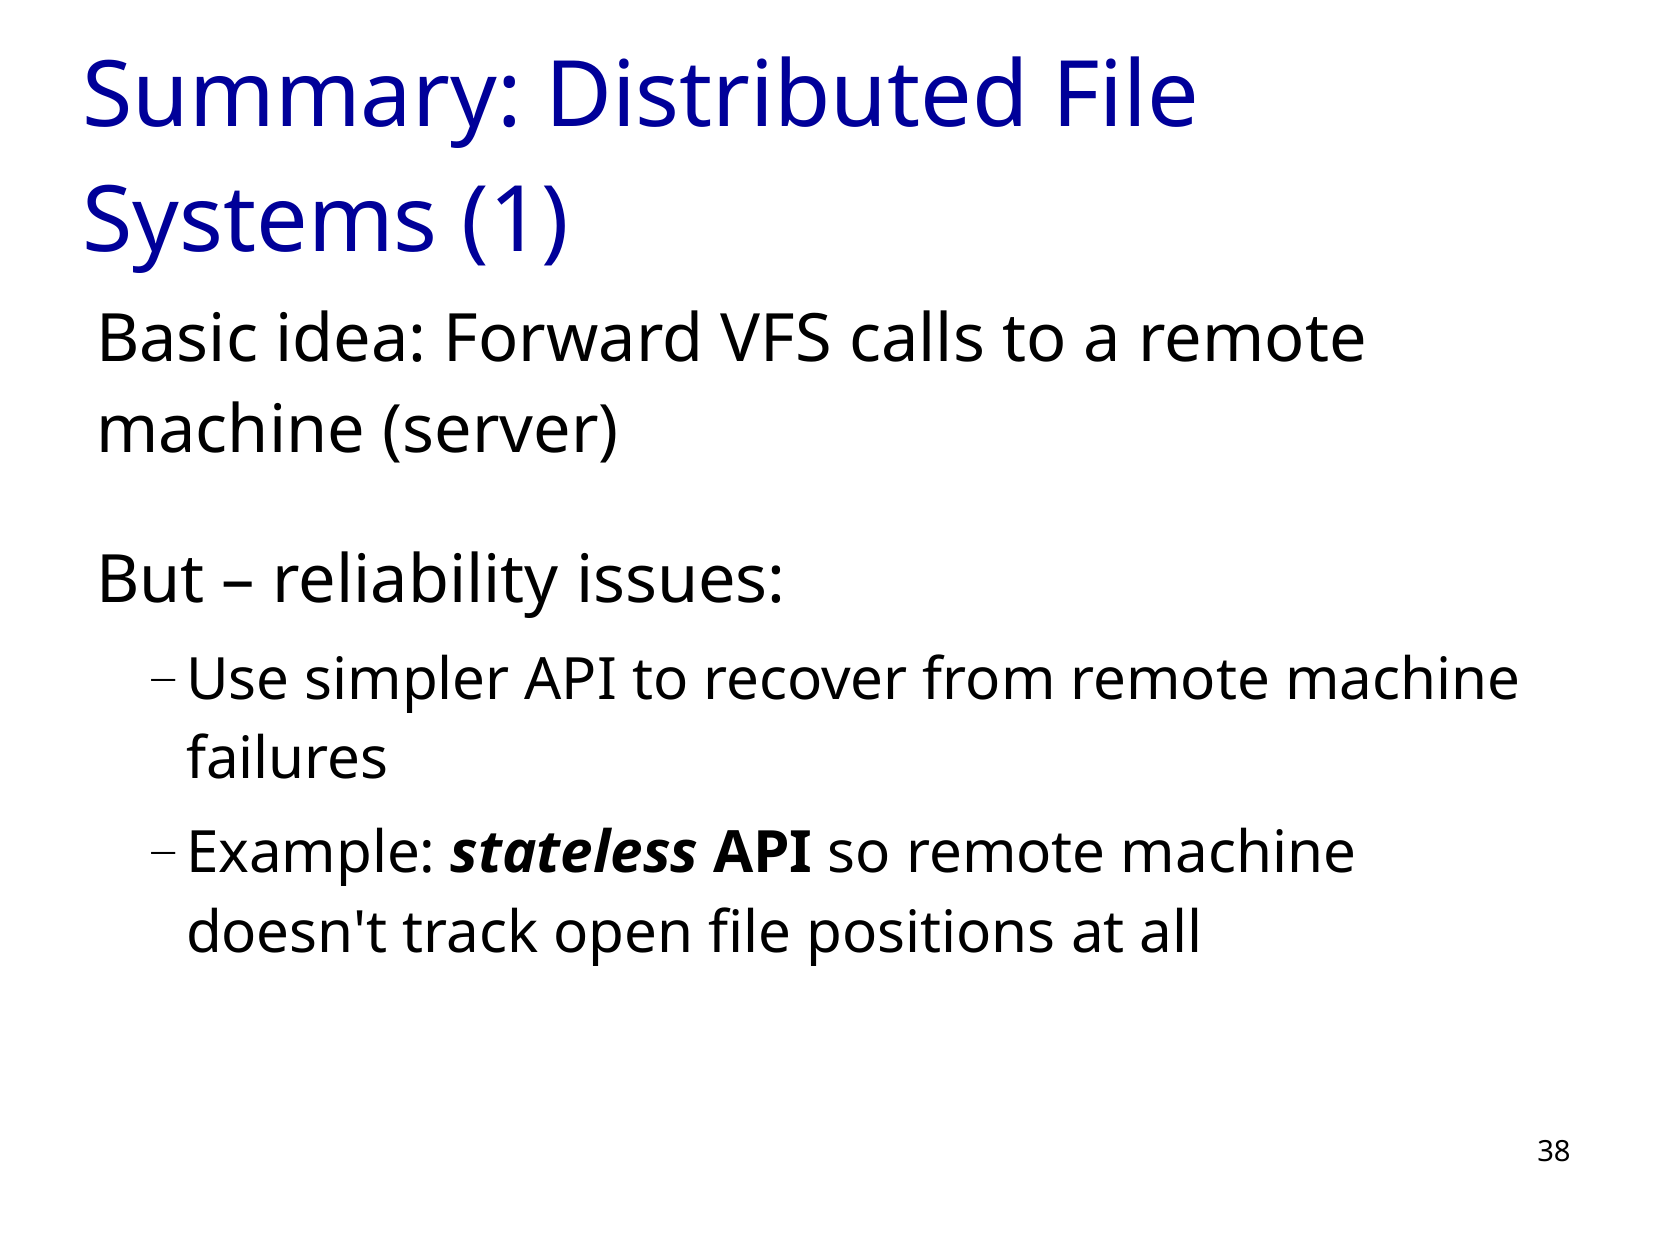

# Summary: Distributed File Systems (1)
Basic idea: Forward VFS calls to a remote machine (server)
But – reliability issues:
Use simpler API to recover from remote machine failures
Example: stateless API so remote machine doesn't track open file positions at all
38